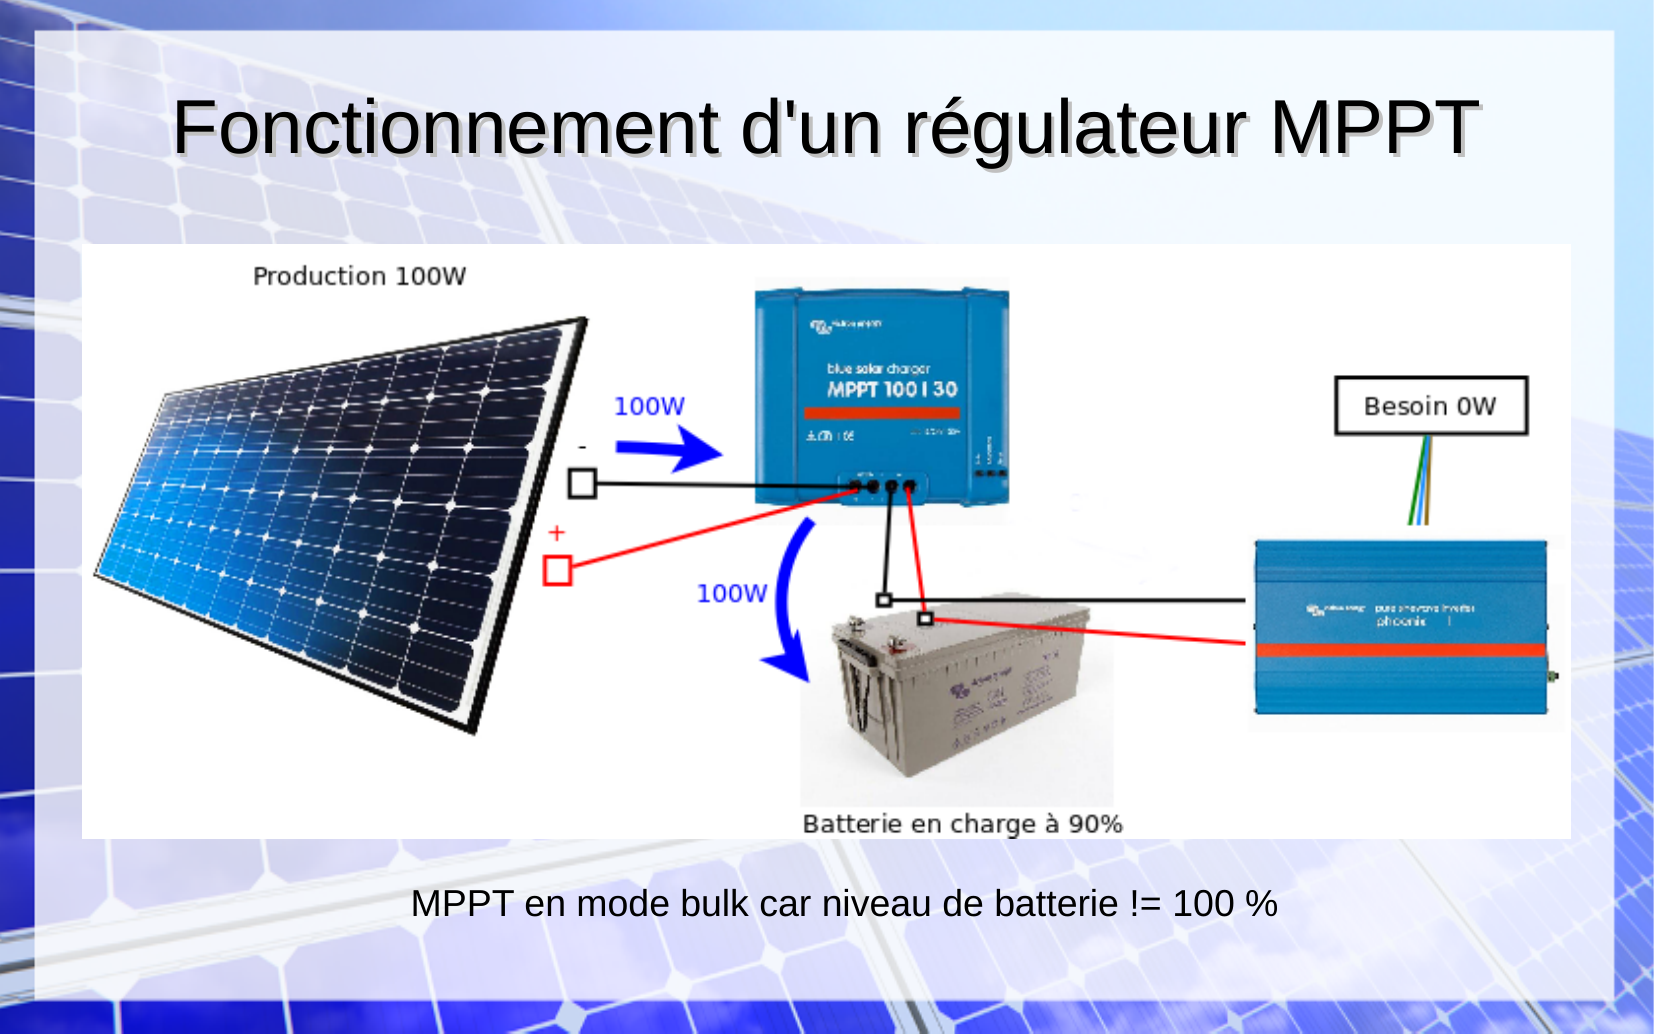

# Fonctionnement d'un régulateur MPPT
MPPT en mode bulk car niveau de batterie != 100 %